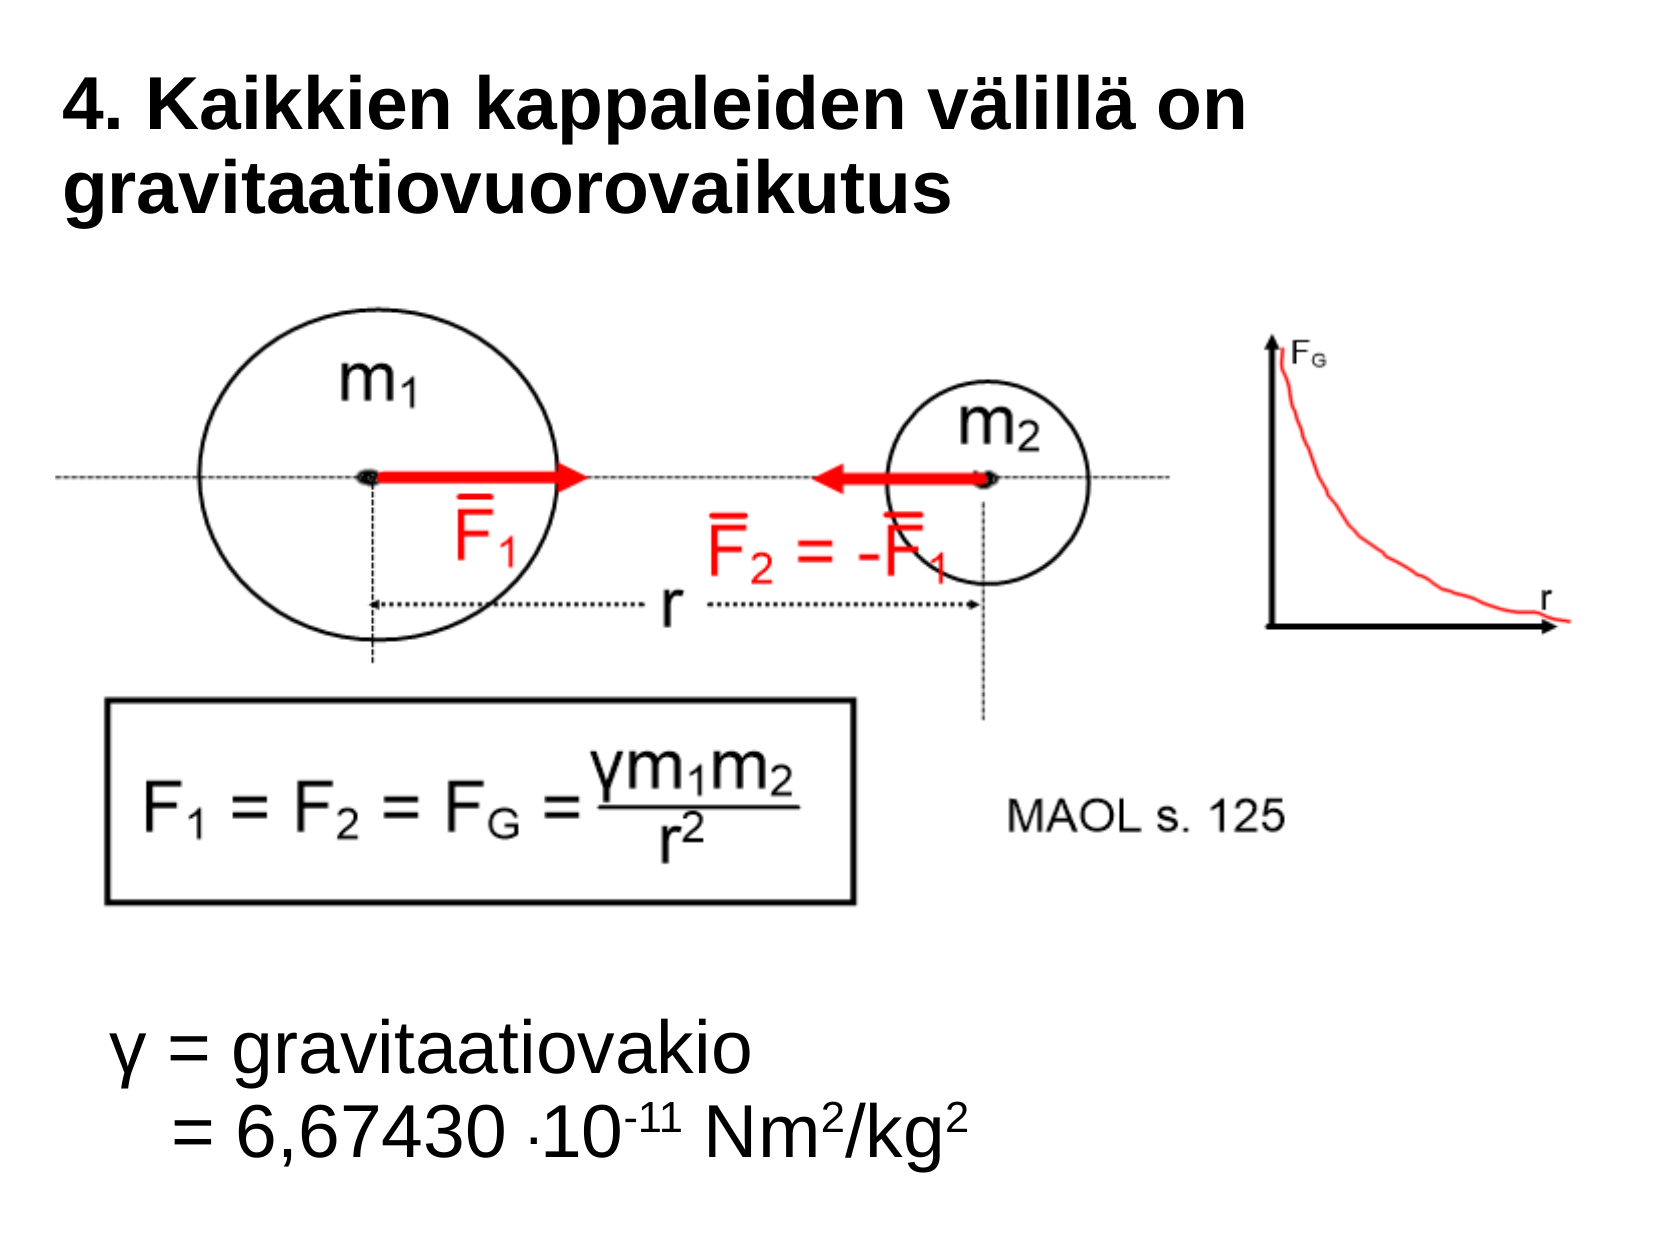

4. Kaikkien kappaleiden välillä on gravitaatiovuorovaikutus
 Newtonin gravitaatiolaki
γ = gravitaatiovakio
 = 6,67430 .10-11 Nm2/kg2